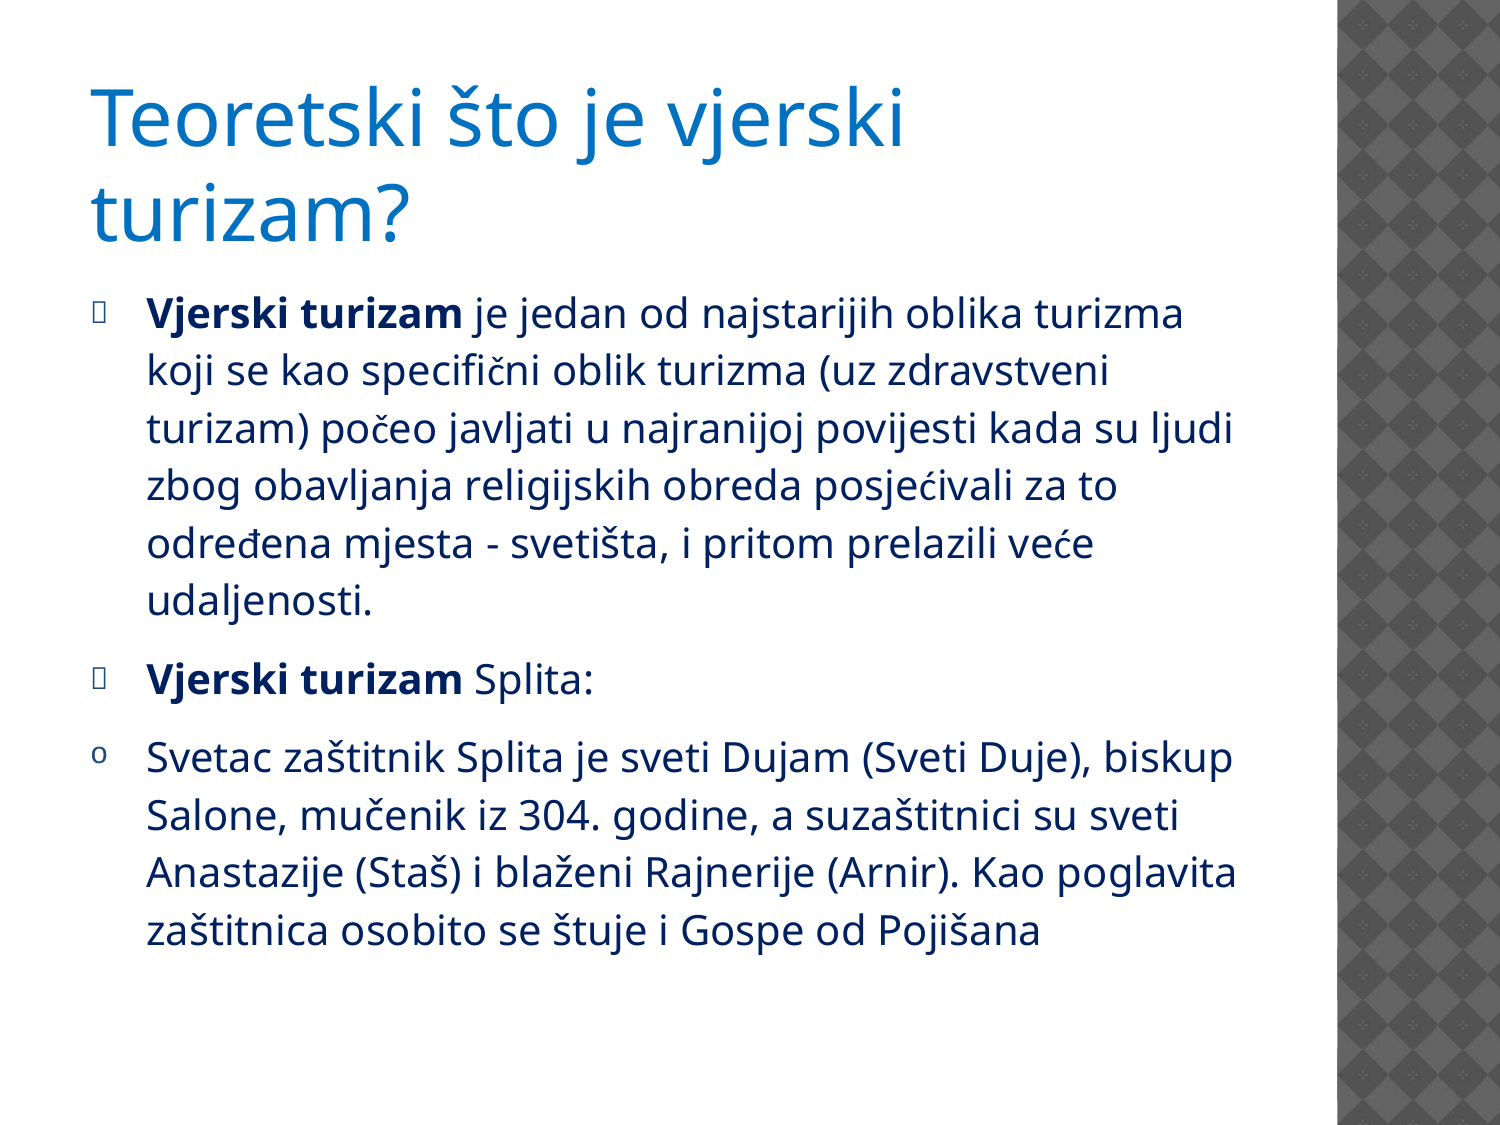

# Teoretski što je vjerski turizam?
Vjerski turizam je jedan od najstarijih oblika turizma koji se kao specifični oblik turizma (uz zdravstveni turizam) počeo javljati u najranijoj povijesti kada su ljudi zbog obavljanja religijskih obreda posjećivali za to određena mjesta - svetišta, i pritom prelazili veće udaljenosti.
Vjerski turizam Splita:
Svetac zaštitnik Splita je sveti Dujam (Sveti Duje), biskup Salone, mučenik iz 304. godine, a suzaštitnici su sveti Anastazije (Staš) i blaženi Rajnerije (Arnir). Kao poglavita zaštitnica osobito se štuje i Gospe od Pojišana